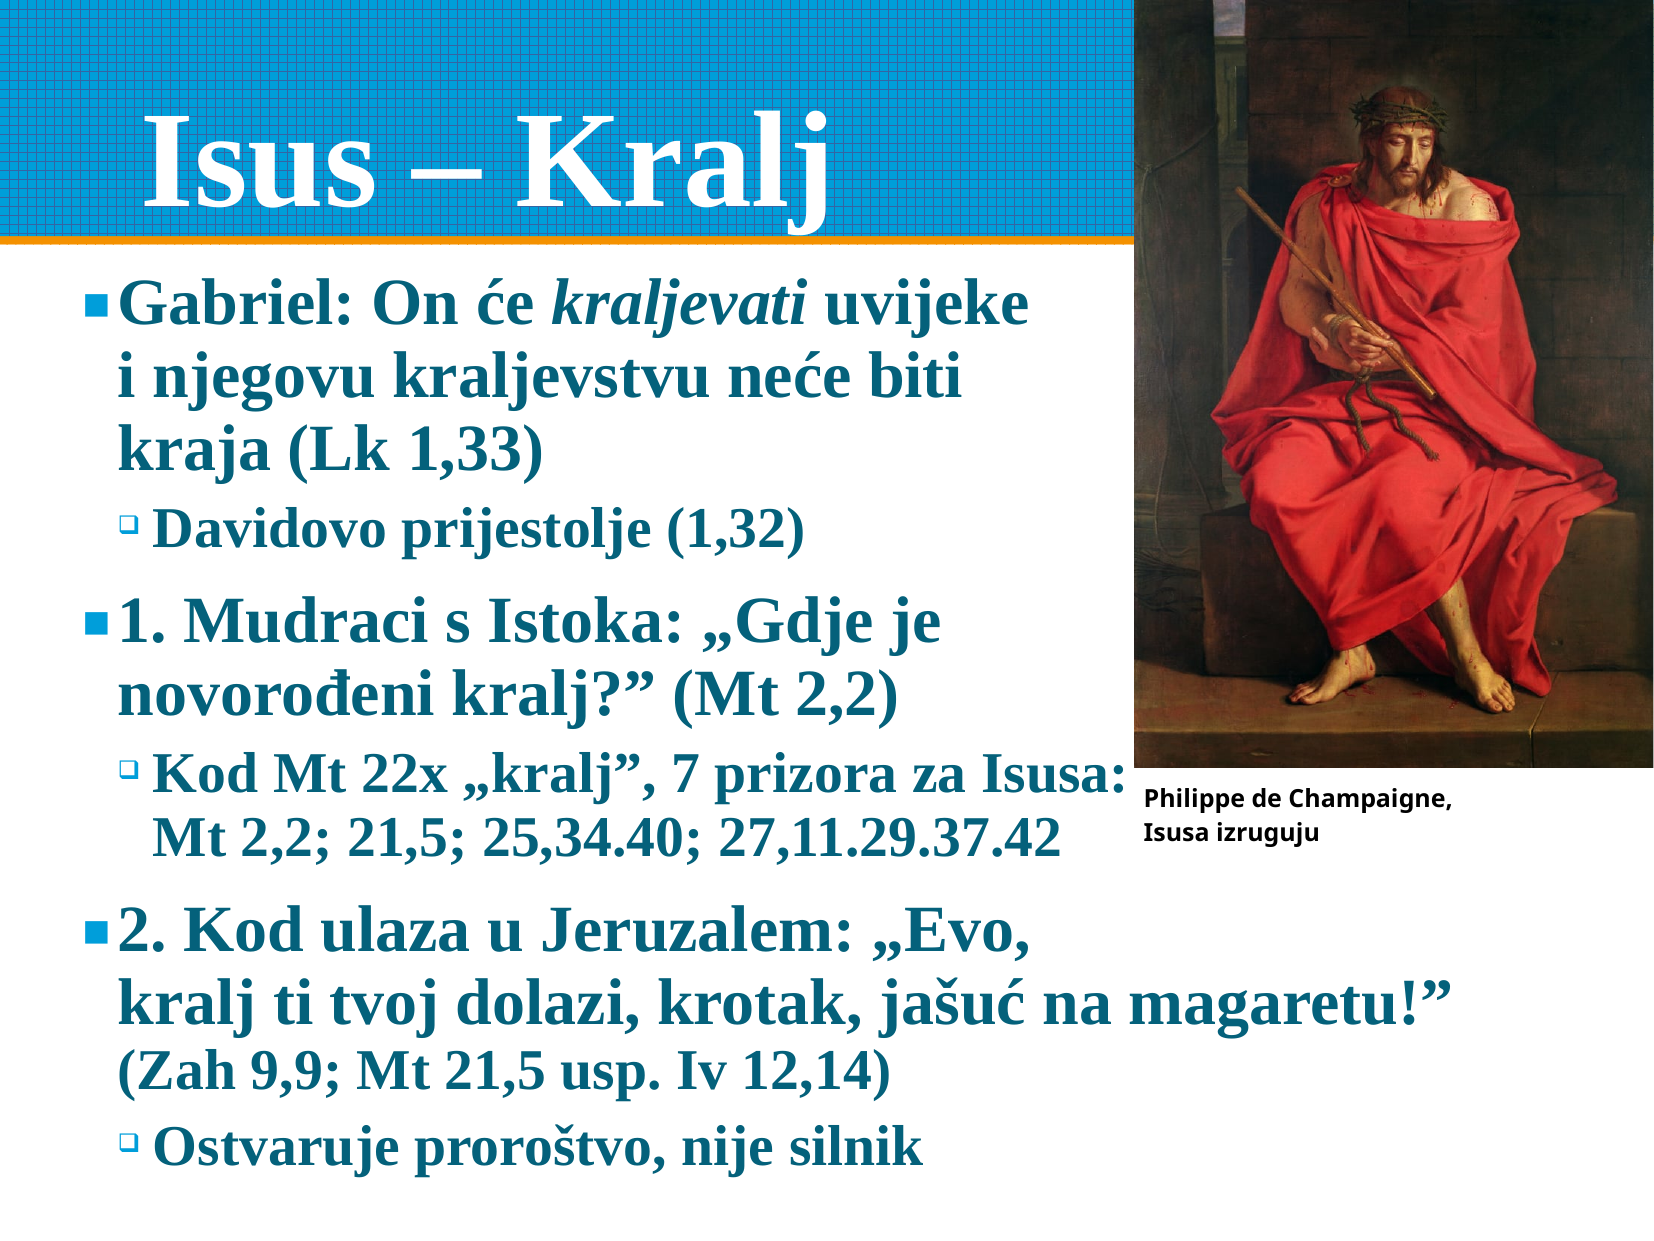

# Isus – Kralj
Gabriel: On će kraljevati uvijeke
i njegovu kraljevstvu neće biti
kraja (Lk 1,33)
Davidovo prijestolje (1,32)
1. Mudraci s Istoka: „Gdje je
novorođeni kralj?” (Mt 2,2)
Kod Mt 22x „kralj”, 7 prizora za Isusa:
Mt 2,2; 21,5; 25,34.40; 27,11.29.37.42
2. Kod ulaza u Jeruzalem: „Evo,
kralj ti tvoj dolazi, krotak, jašuć na magaretu!” (Zah 9,9; Mt 21,5 usp. Iv 12,14)
Ostvaruje proroštvo, nije silnik
Philippe de Champaigne,
Isusa izruguju